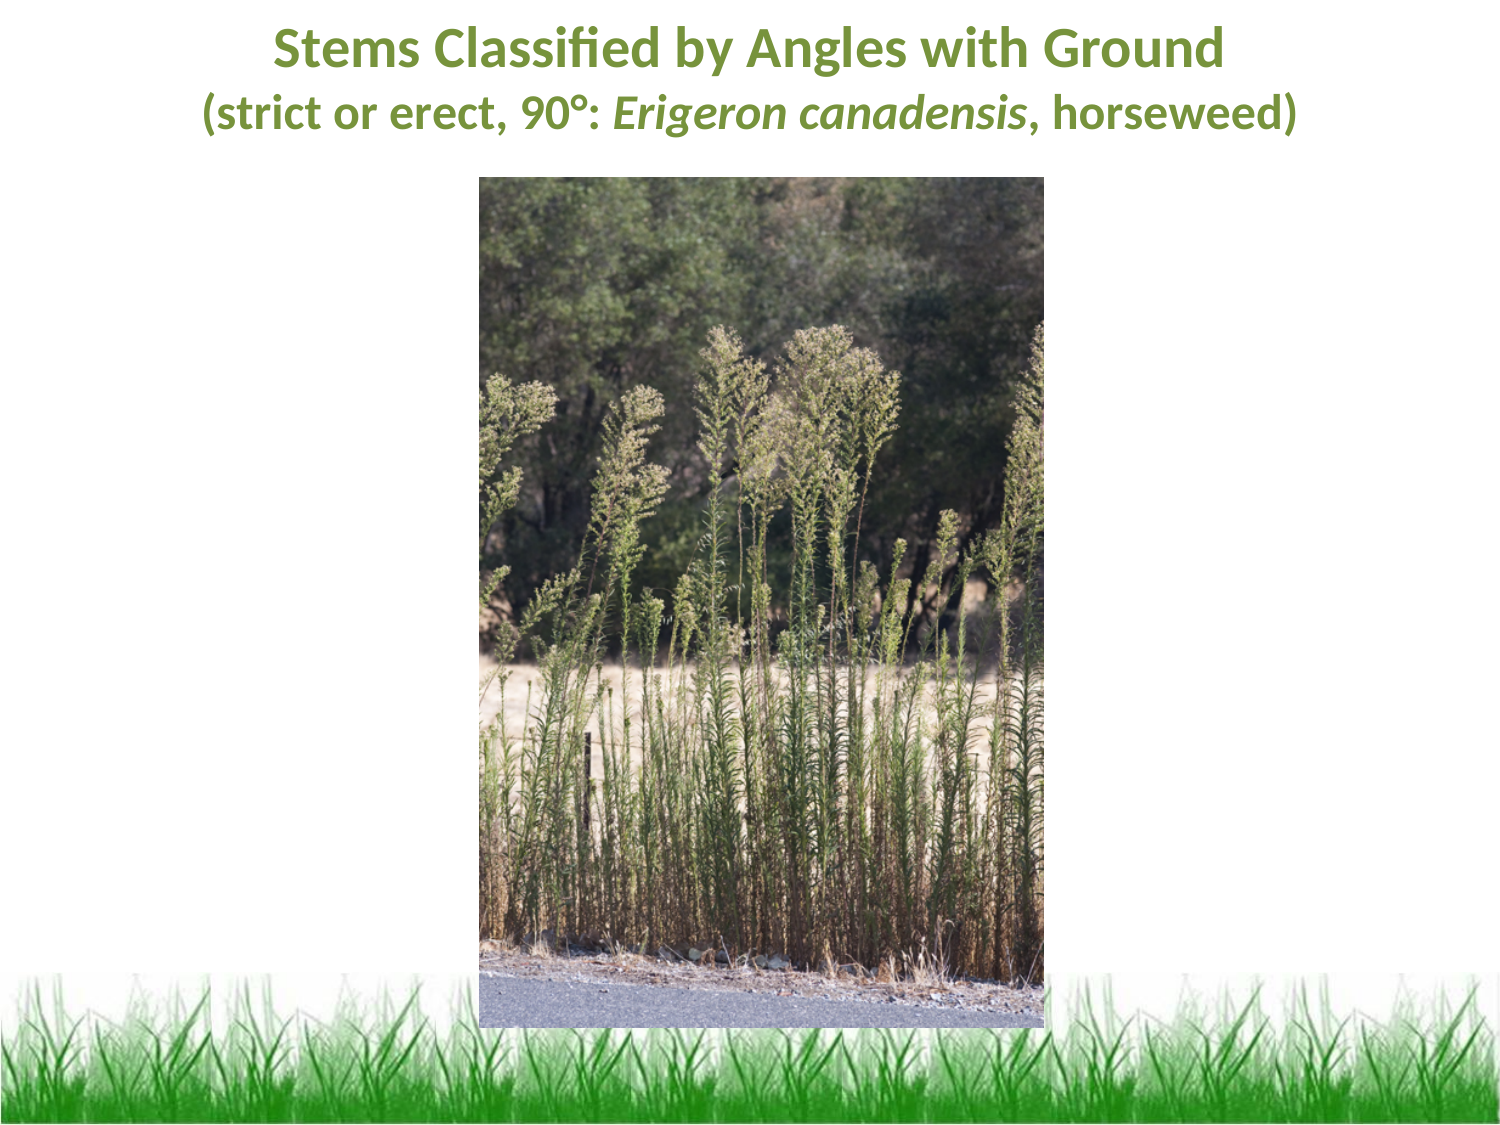

# Stems Classified by Angles with Ground (strict or erect, 90°: Erigeron canadensis, horseweed)